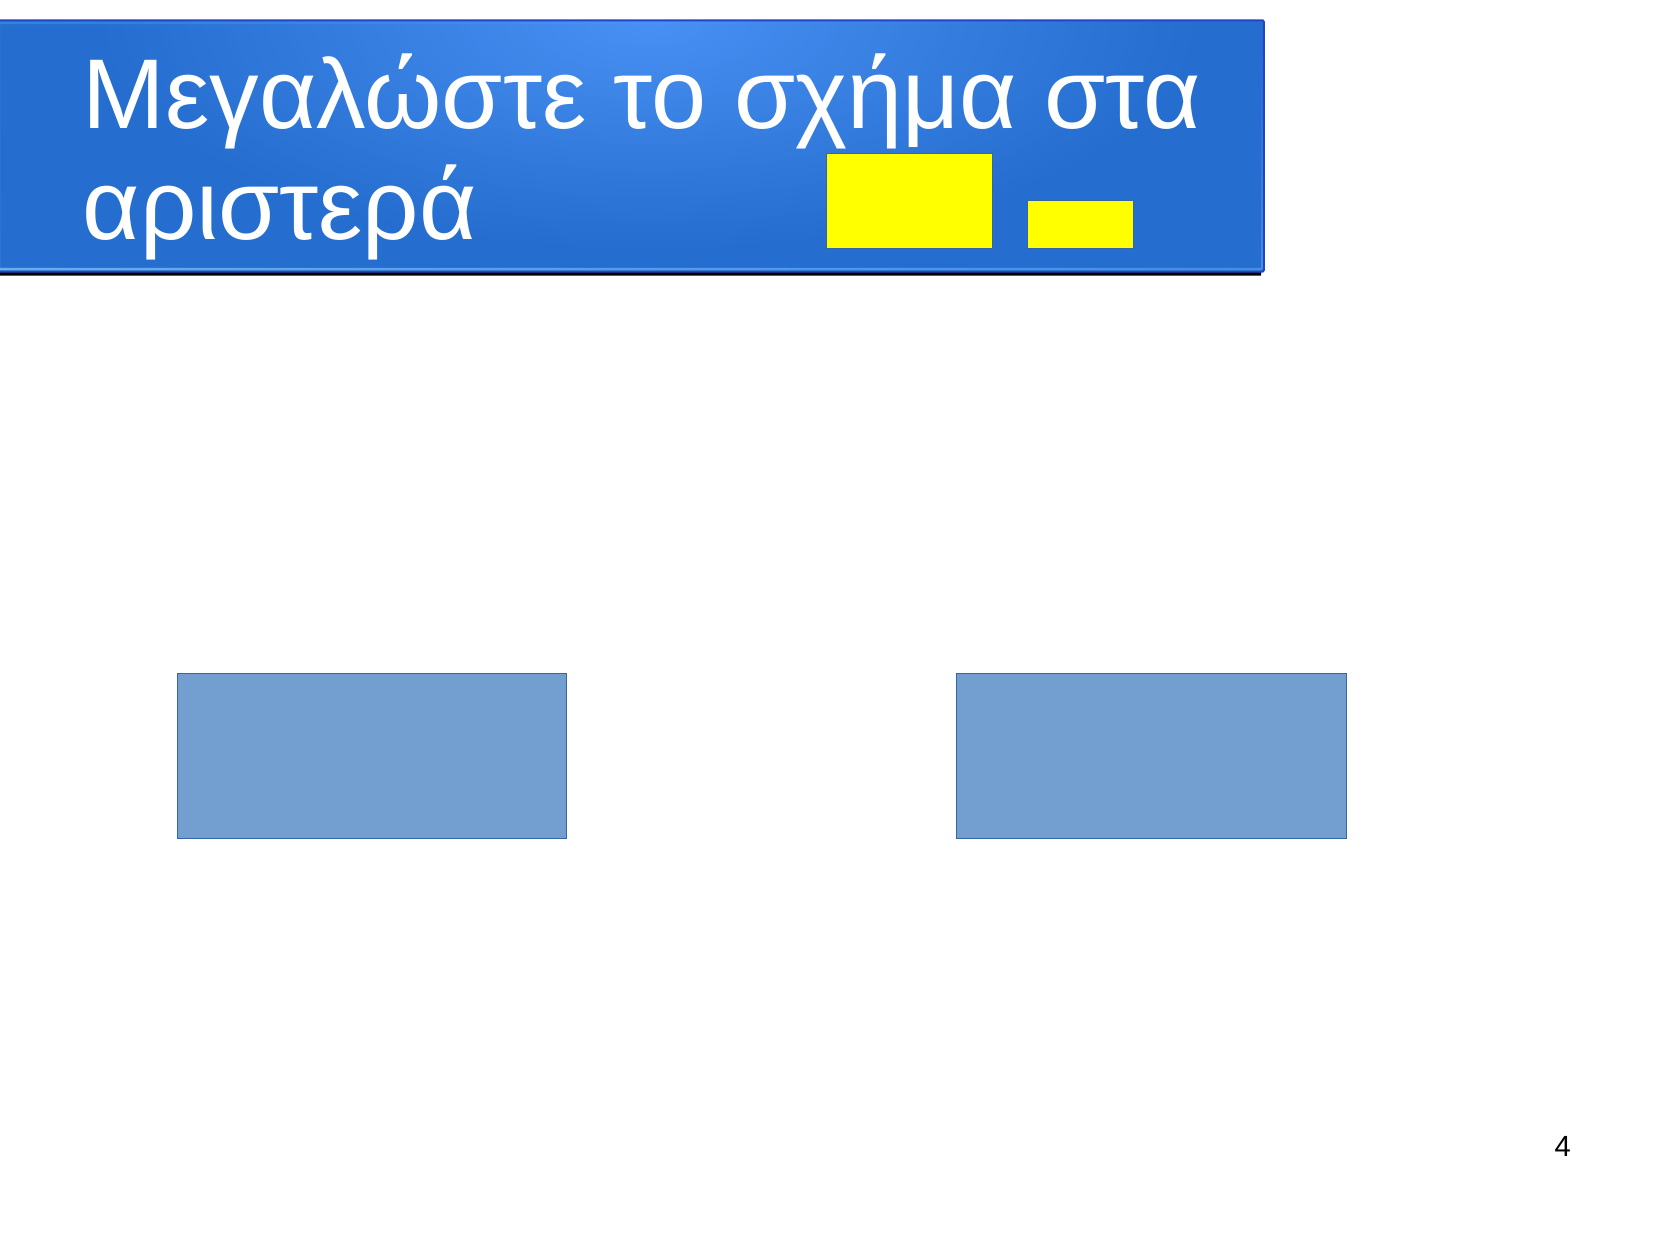

# Μεγαλώστε το σχήμα στα αριστερά
4